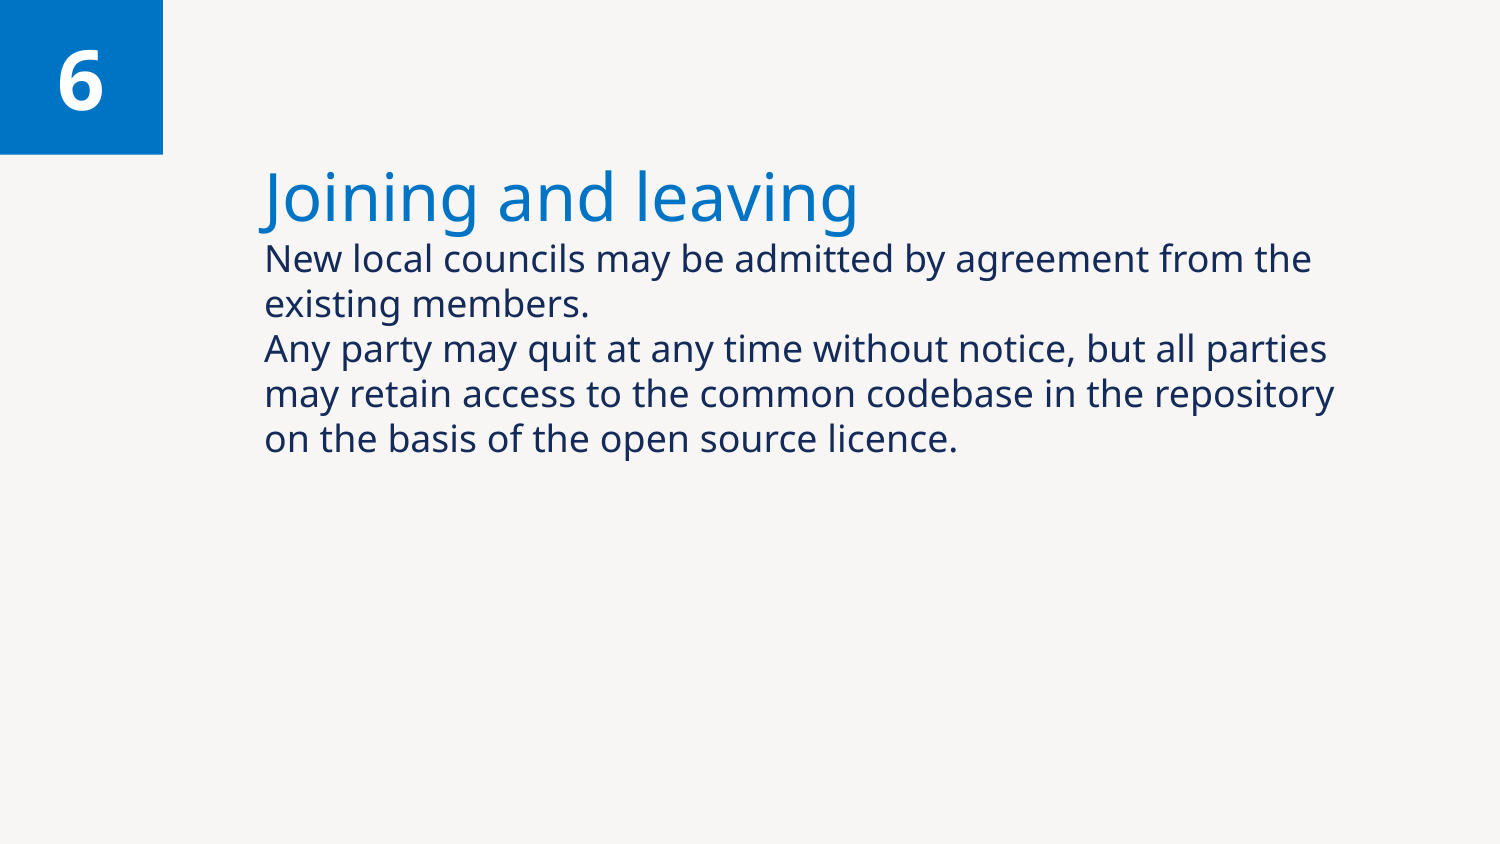

6
# Joining and leaving New local councils may be admitted by agreement from the existing members. Any party may quit at any time without notice, but all parties may retain access to the common codebase in the repository on the basis of the open source licence.